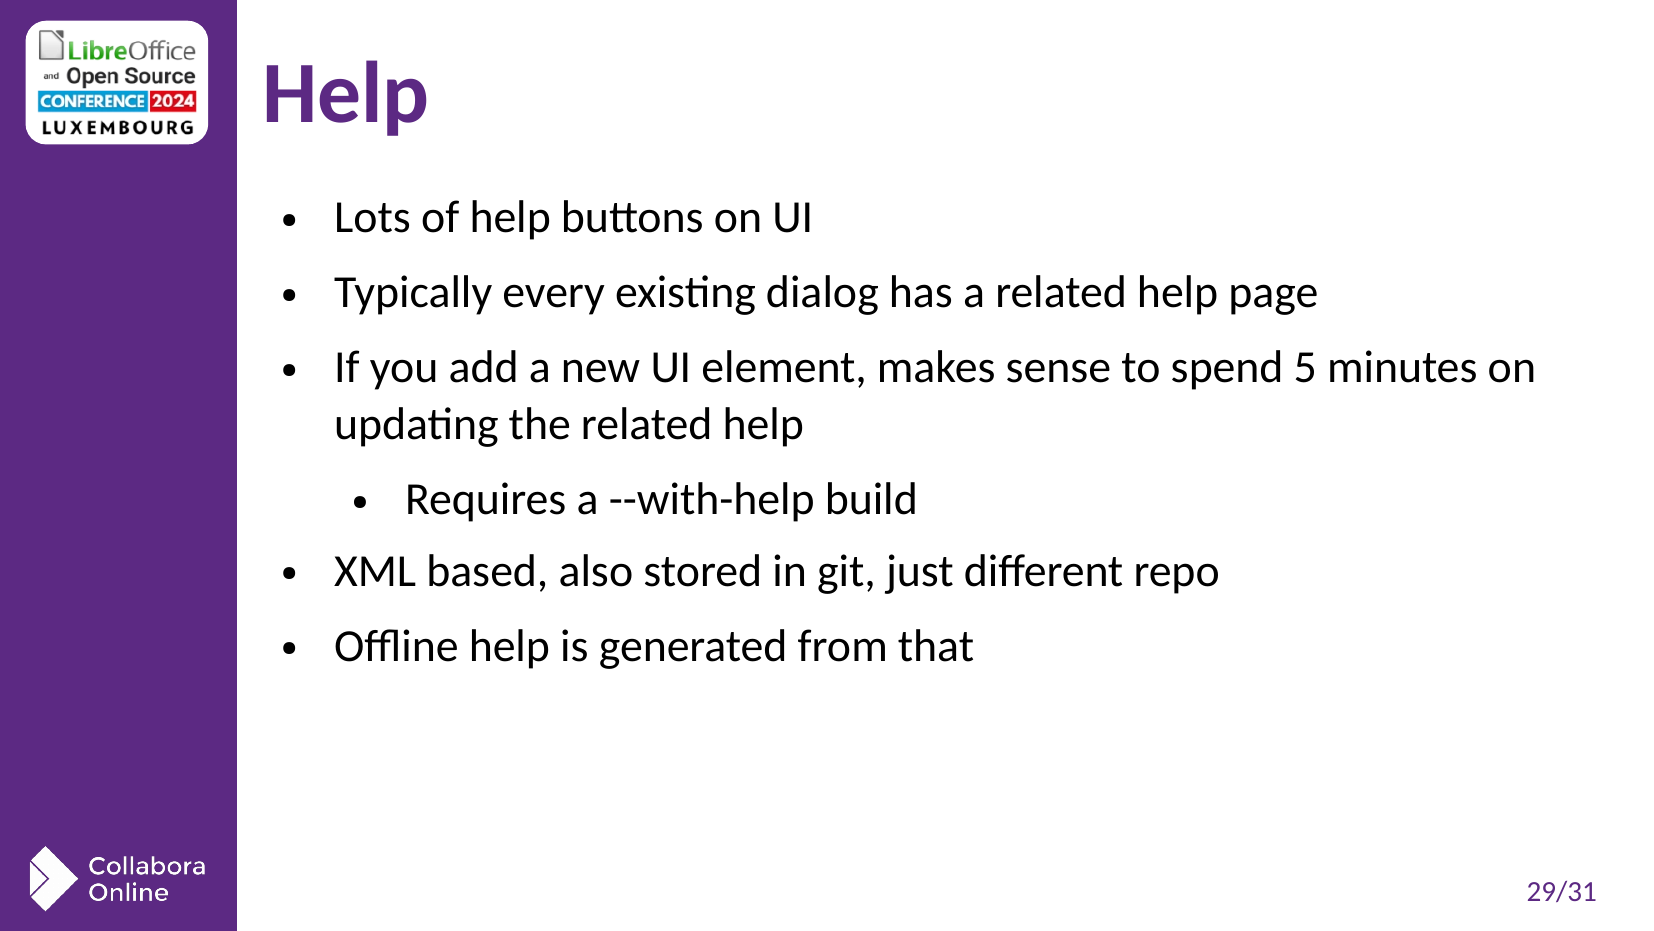

# Help
Lots of help buttons on UI
Typically every existing dialog has a related help page
If you add a new UI element, makes sense to spend 5 minutes on updating the related help
Requires a --with-help build
XML based, also stored in git, just different repo
Offline help is generated from that
29